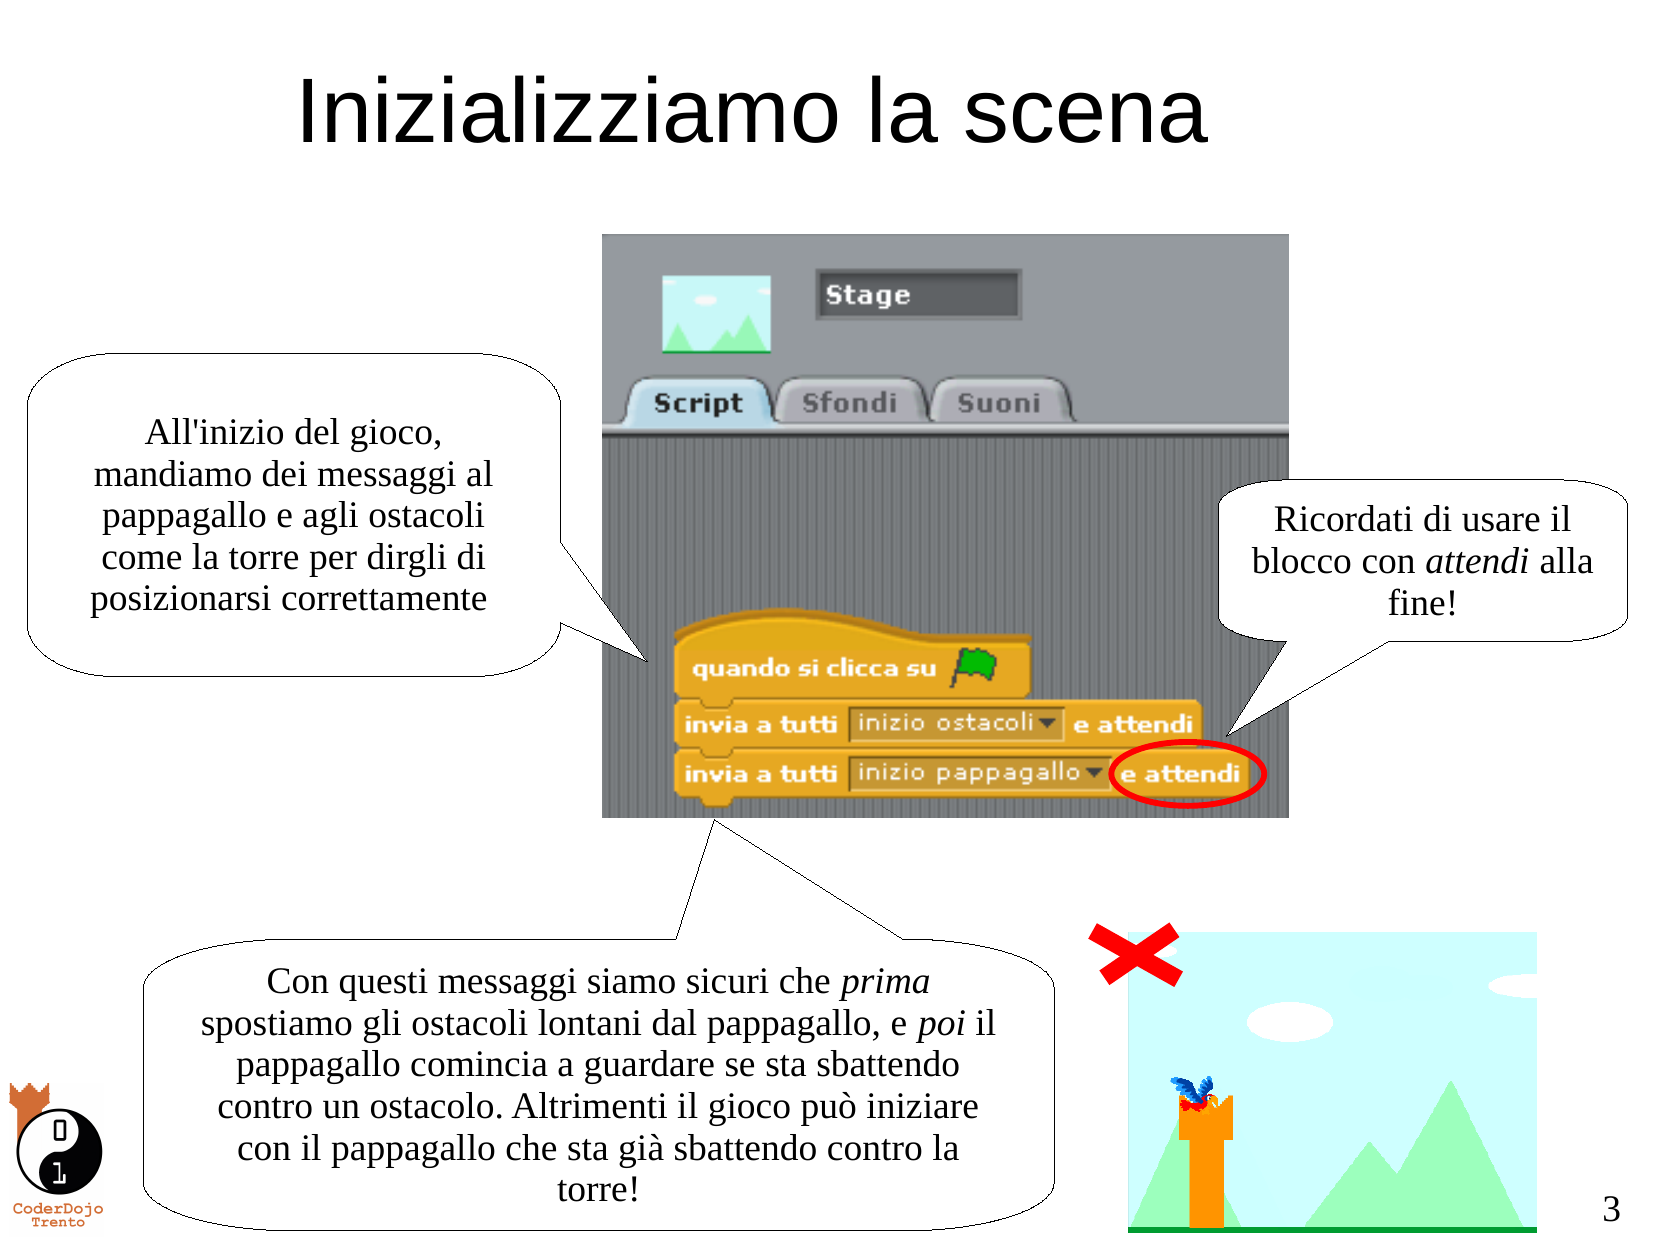

# Inizializziamo la scena
All'inizio del gioco, mandiamo dei messaggi al pappagallo e agli ostacoli come la torre per dirgli di posizionarsi correttamente
Ricordati di usare il blocco con attendi alla fine!
Con questi messaggi siamo sicuri che prima spostiamo gli ostacoli lontani dal pappagallo, e poi il pappagallo comincia a guardare se sta sbattendo contro un ostacolo. Altrimenti il gioco può iniziare con il pappagallo che sta già sbattendo contro la torre!
3